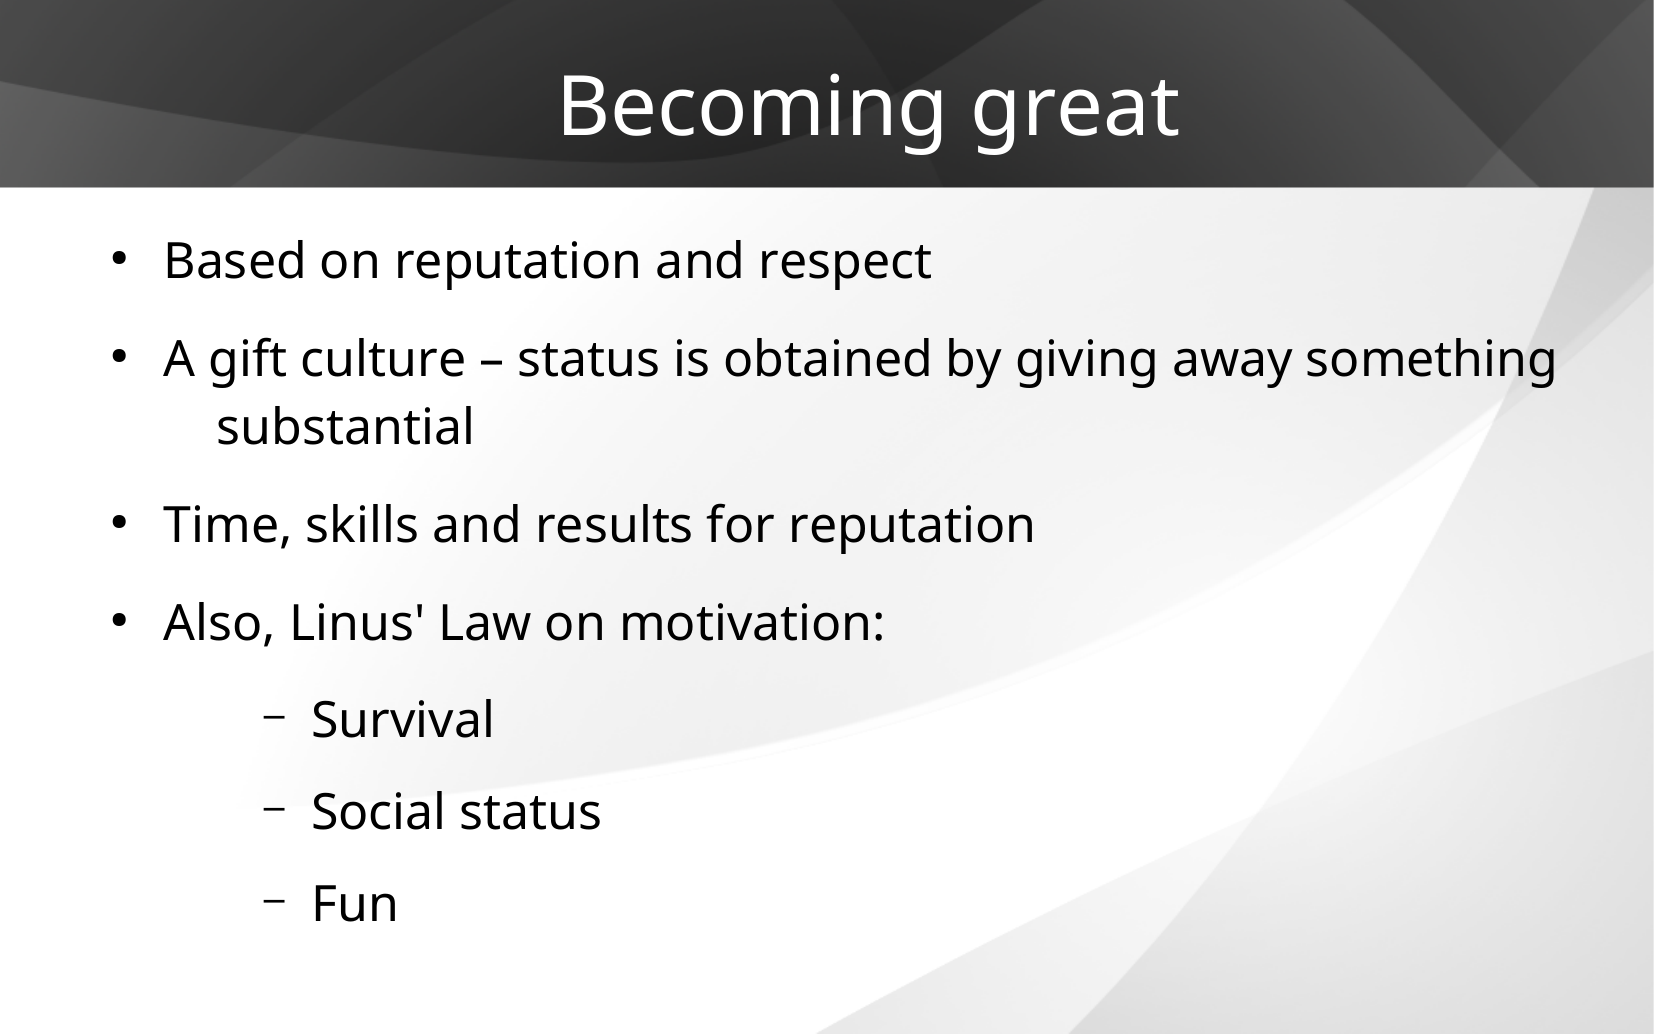

# Becoming great
Based on reputation and respect
A gift culture – status is obtained by giving away something substantial
Time, skills and results for reputation
Also, Linus' Law on motivation:
Survival
Social status
Fun